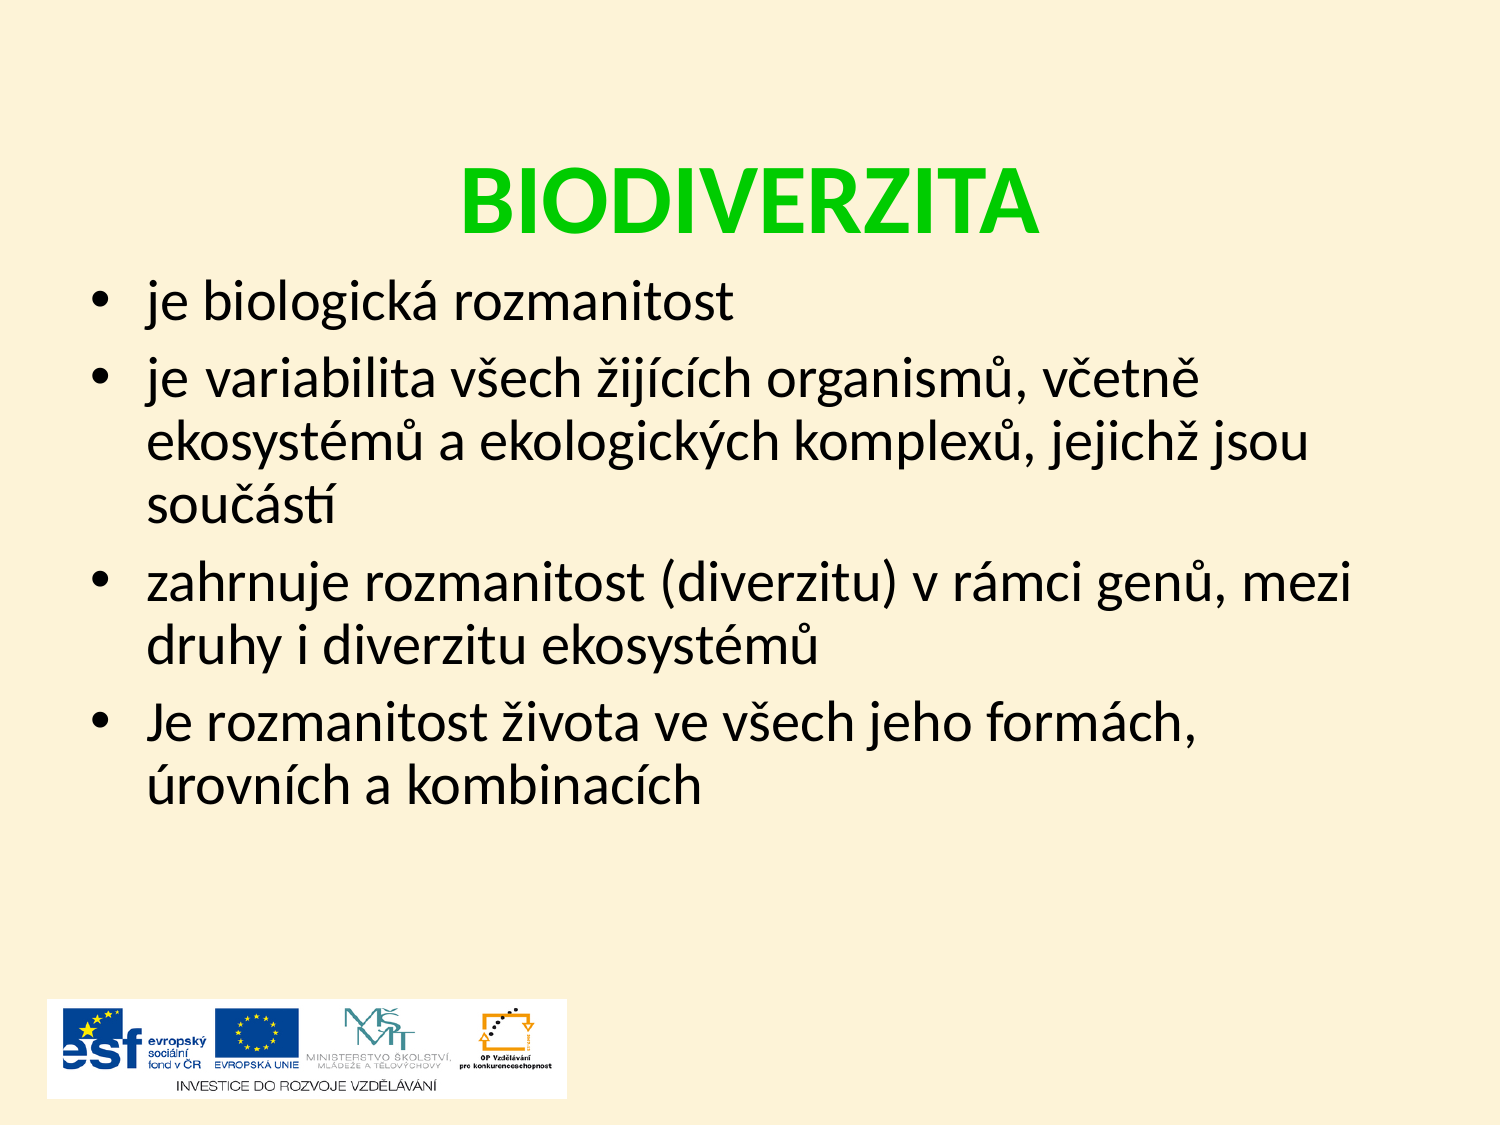

# BIODIVERZITA
je biologická rozmanitost
je variabilita všech žijících organismů, včetně ekosystémů a ekologických komplexů, jejichž jsou součástí
zahrnuje rozmanitost (diverzitu) v rámci genů, mezi druhy i diverzitu ekosystémů
Je rozmanitost života ve všech jeho formách, úrovních a kombinacích